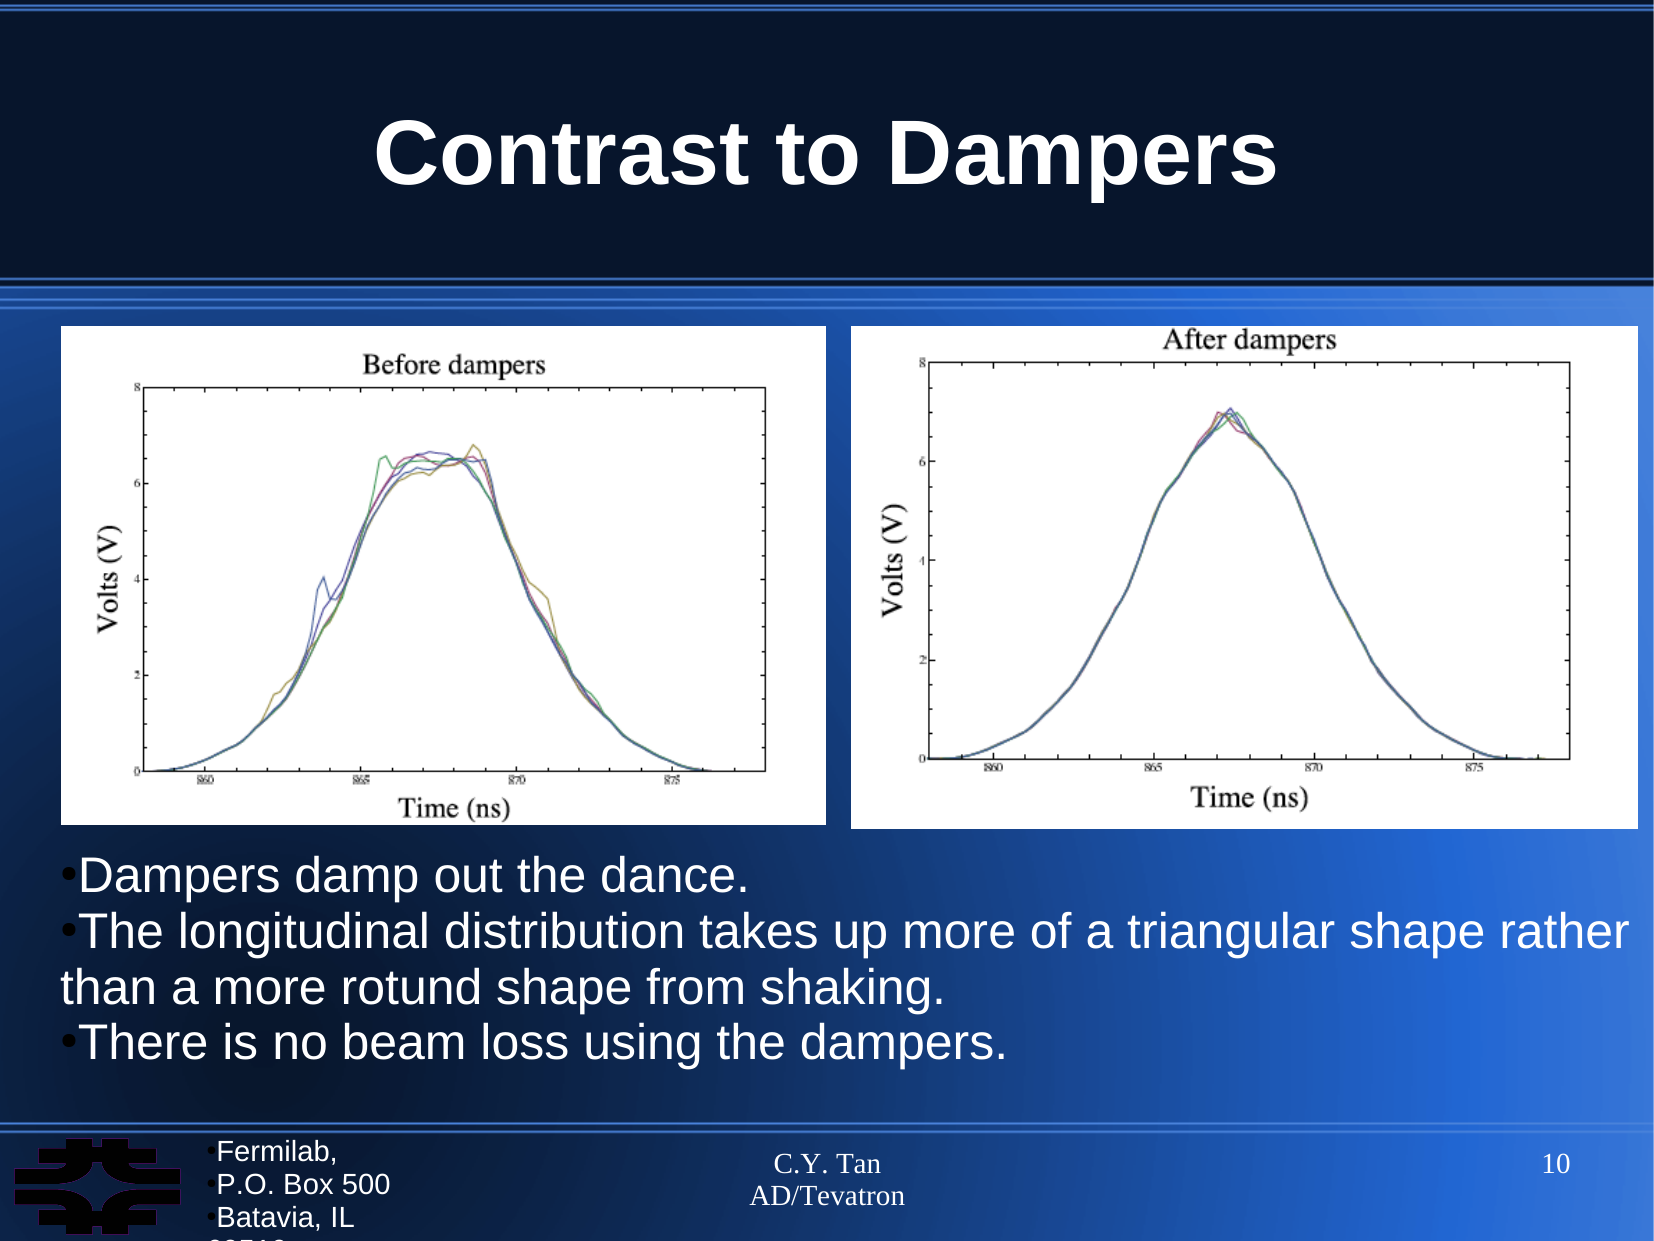

# Contrast to Dampers
Dampers damp out the dance.
The longitudinal distribution takes up more of a triangular shape rather than a more rotund shape from shaking.
There is no beam loss using the dampers.
10